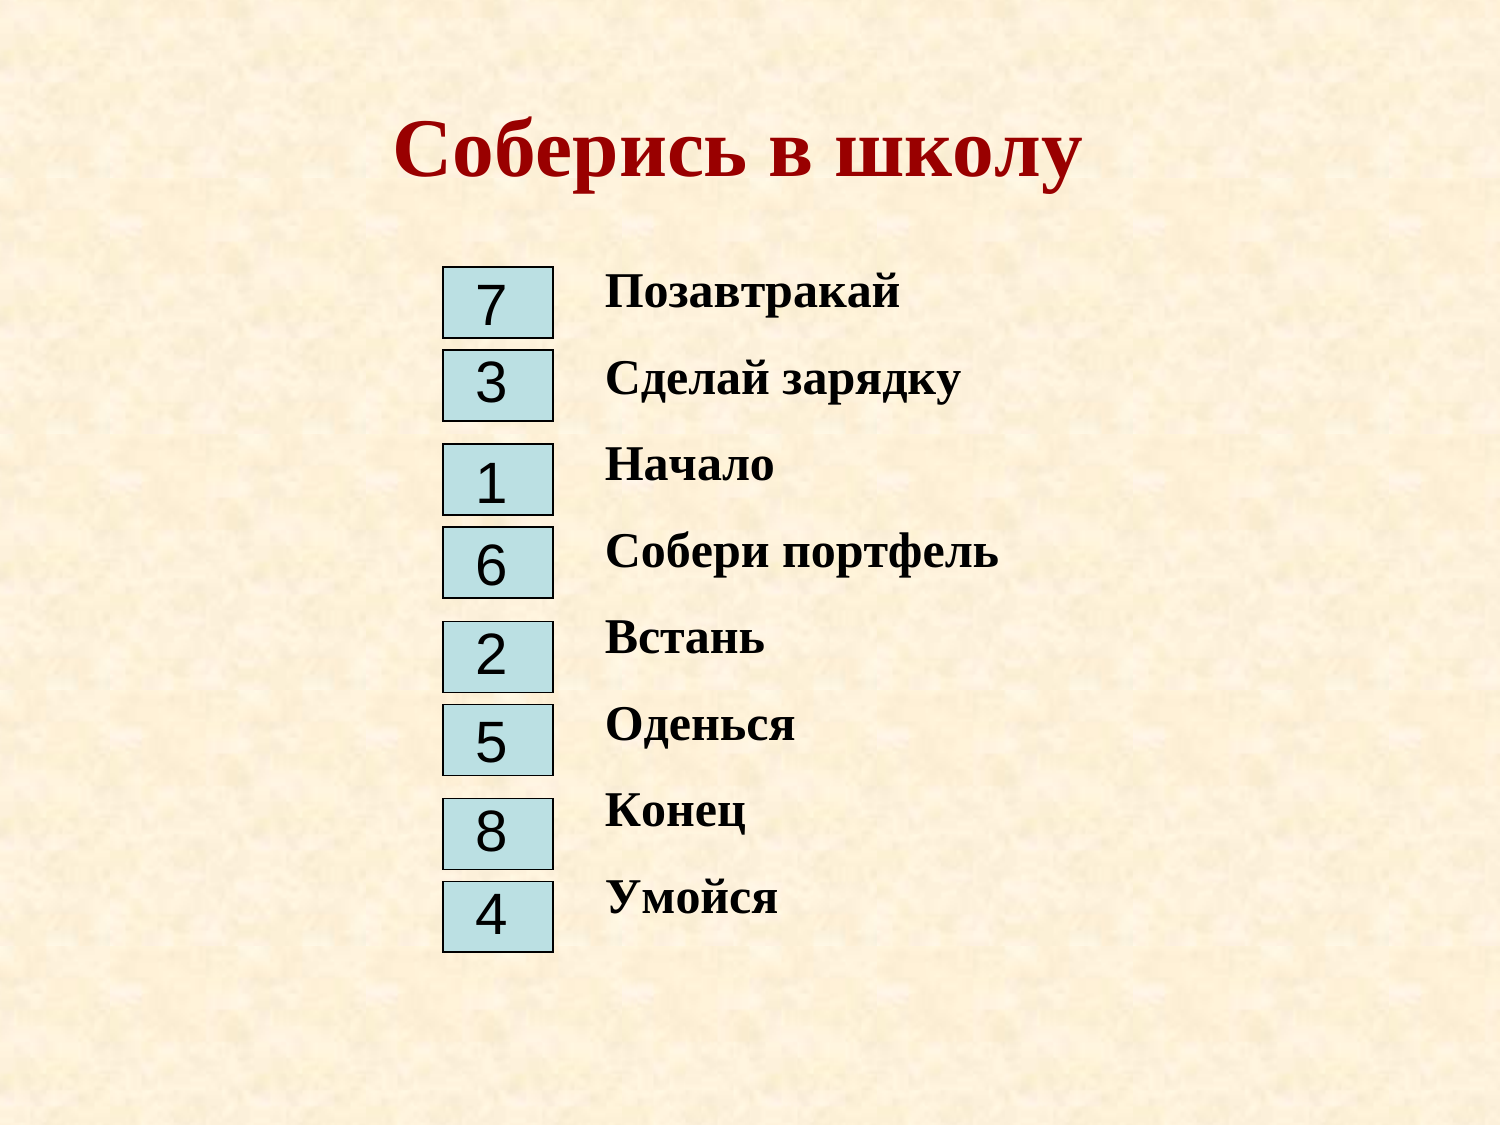

Соберись в школу
Позавтракай
Сделай зарядку
Начало
Собери портфель
Встань
Оденься
Конец
Умойся
7
3
1
6
2
5
8
4